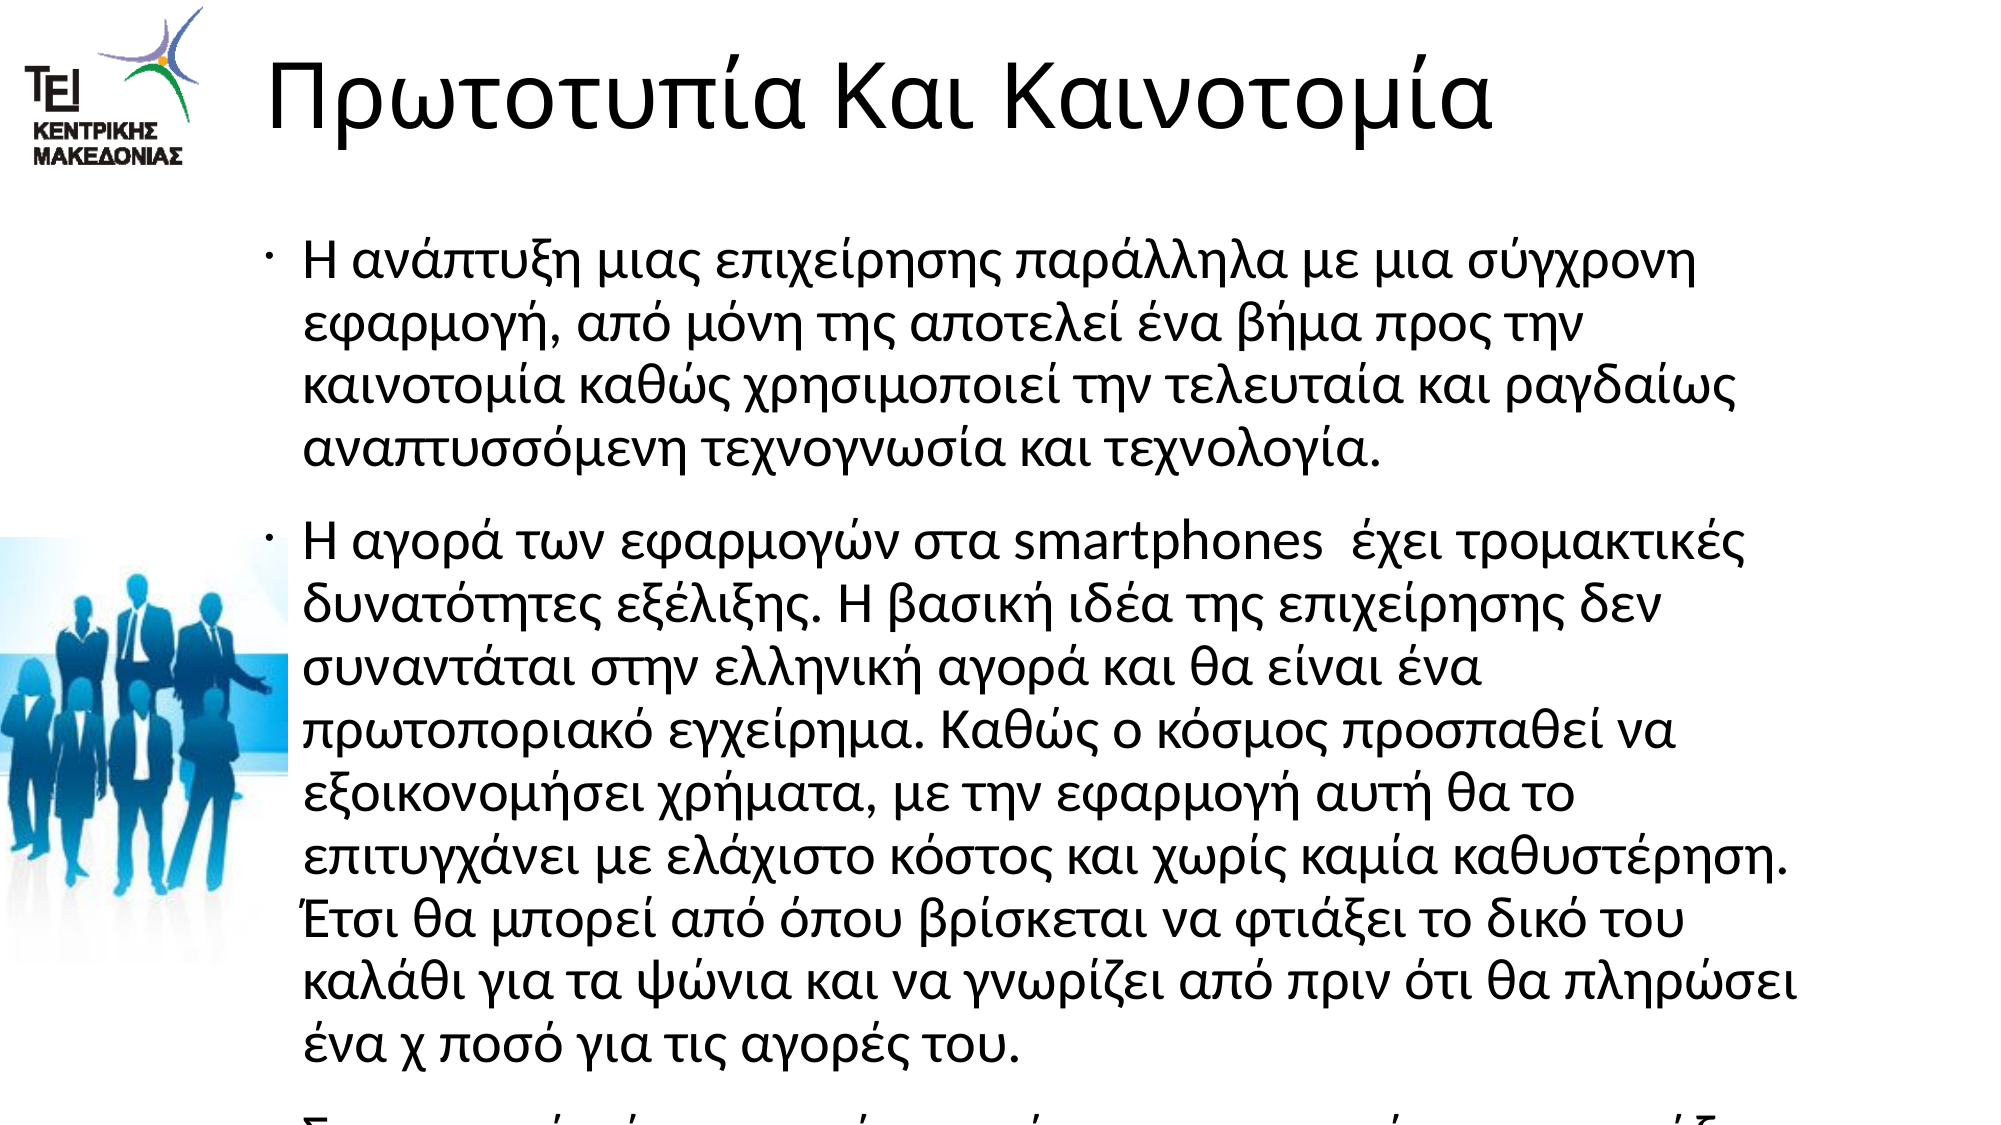

# Πρωτοτυπία Και Καινοτομία
Η ανάπτυξη μιας επιχείρησης παράλληλα με μια σύγχρονη εφαρμογή, από μόνη της αποτελεί ένα βήμα προς την καινοτομία καθώς χρησιμοποιεί την τελευταία και ραγδαίως αναπτυσσόμενη τεχνογνωσία και τεχνολογία.
Η αγορά των εφαρμογών στα smartphones έχει τρομακτικές δυνατότητες εξέλιξης. Η βασική ιδέα της επιχείρησης δεν συναντάται στην ελληνική αγορά και θα είναι ένα πρωτοποριακό εγχείρημα. Καθώς ο κόσμος προσπαθεί να εξοικονομήσει χρήματα, με την εφαρμογή αυτή θα το επιτυγχάνει με ελάχιστο κόστος και χωρίς καμία καθυστέρηση. Έτσι θα μπορεί από όπου βρίσκεται να φτιάξει το δικό του καλάθι για τα ψώνια και να γνωρίζει από πριν ότι θα πληρώσει ένα χ ποσό για τις αγορές του.
Στην αγορά σήμερα υπάρχει μόνο η εφαρμογή για να φτιάξεις μια λίστα με τα ψώνια που θες χωρίς να έχεις τη δυνατότητα να γνωρίζεις από πριν το τελικό ποσό πληρωμής.
Αυτό το συγκριτικό πλεονέκτημα είναι αυτό που κάνει την εφαρμογή άκρως ανταγωνιστική και πρωτοποριακή στο είδος της. Δηλαδή φτιάχνεις τη λίστα με τα αγαπημένα σου κρασιά από όλη την Ελλάδα, γνωρίζεις πόσο κοστίζουν και μετέπειτα μπορείς ακόμη και να ψωνίσεις στο πλησιέστερο κατάστημα της εταιρείας γνωρίζοντας από πριν τι θα χρεωθείς ή να το παραγγείλεις και να σου αποσταλεί.